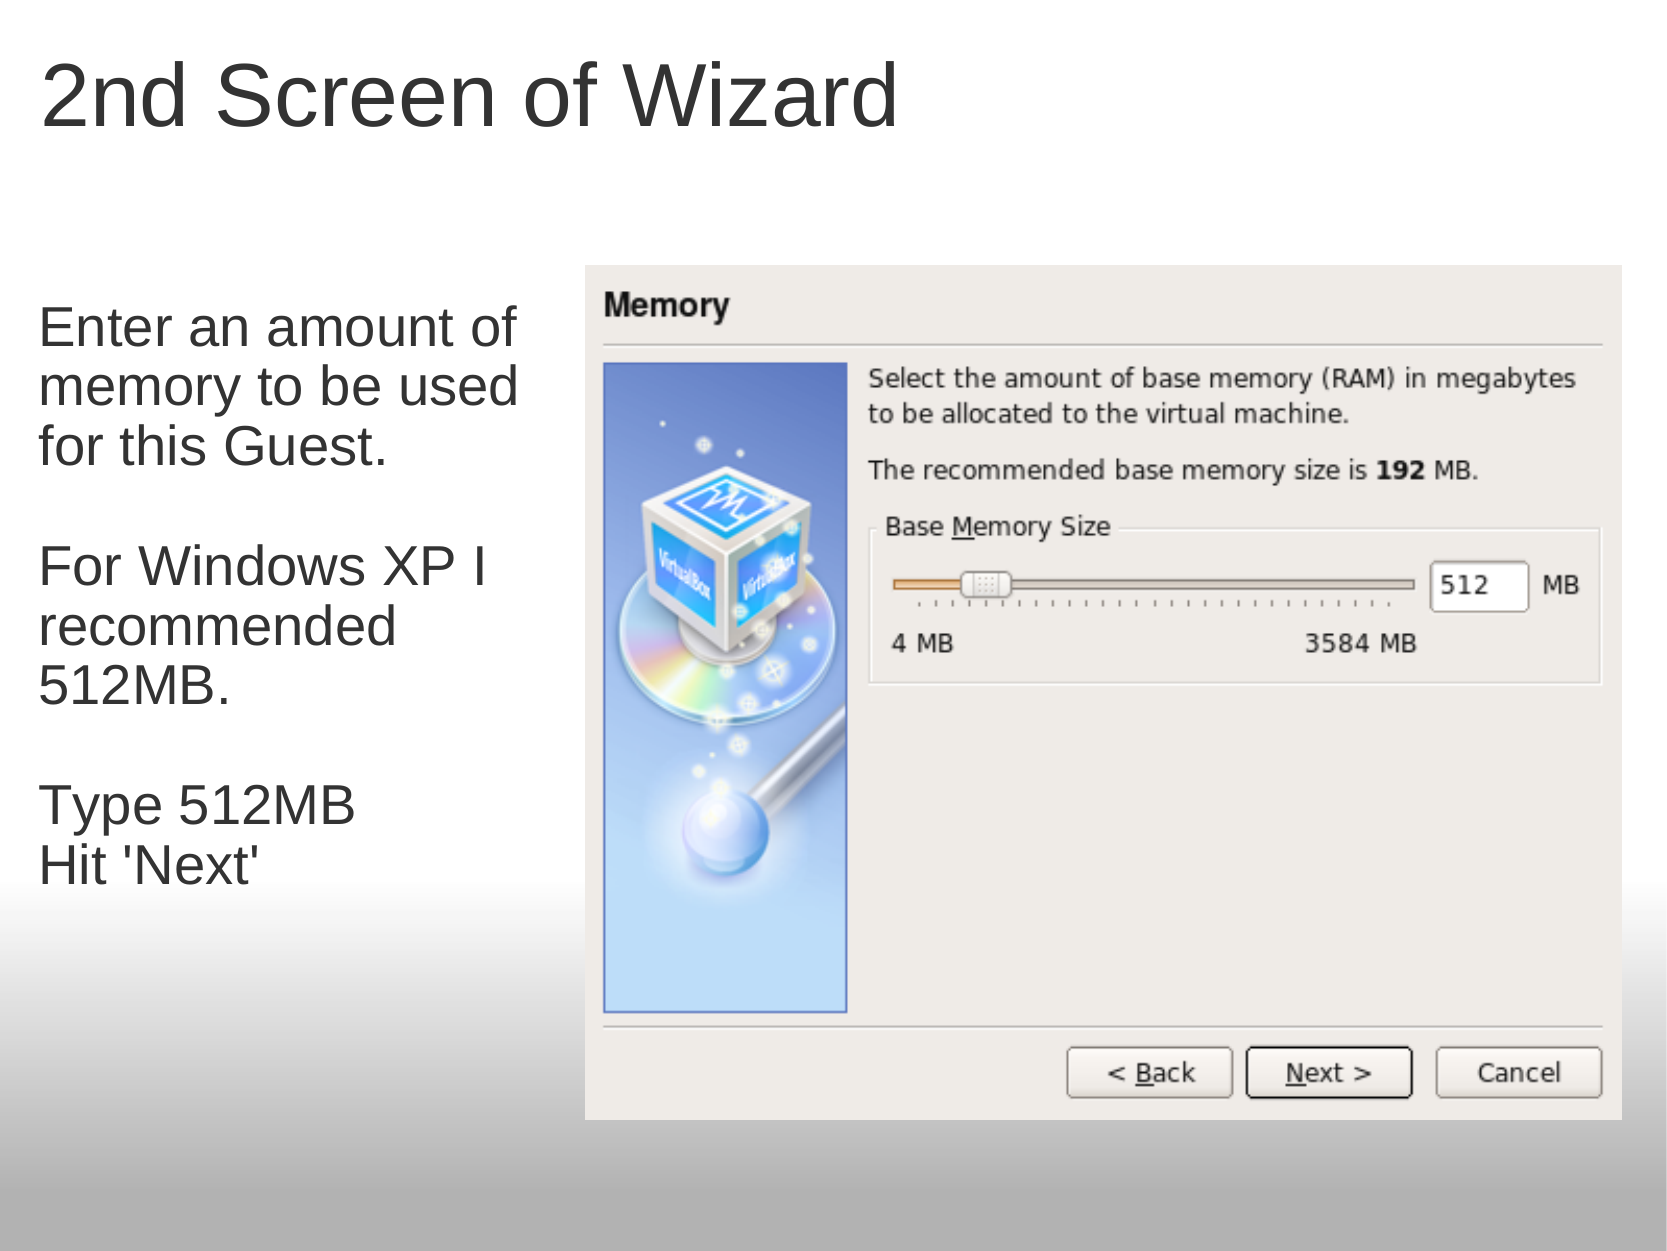

# 2nd Screen of Wizard
Enter an amount of memory to be used for this Guest.
For Windows XP I recommended 512MB.
Type 512MB
Hit 'Next'